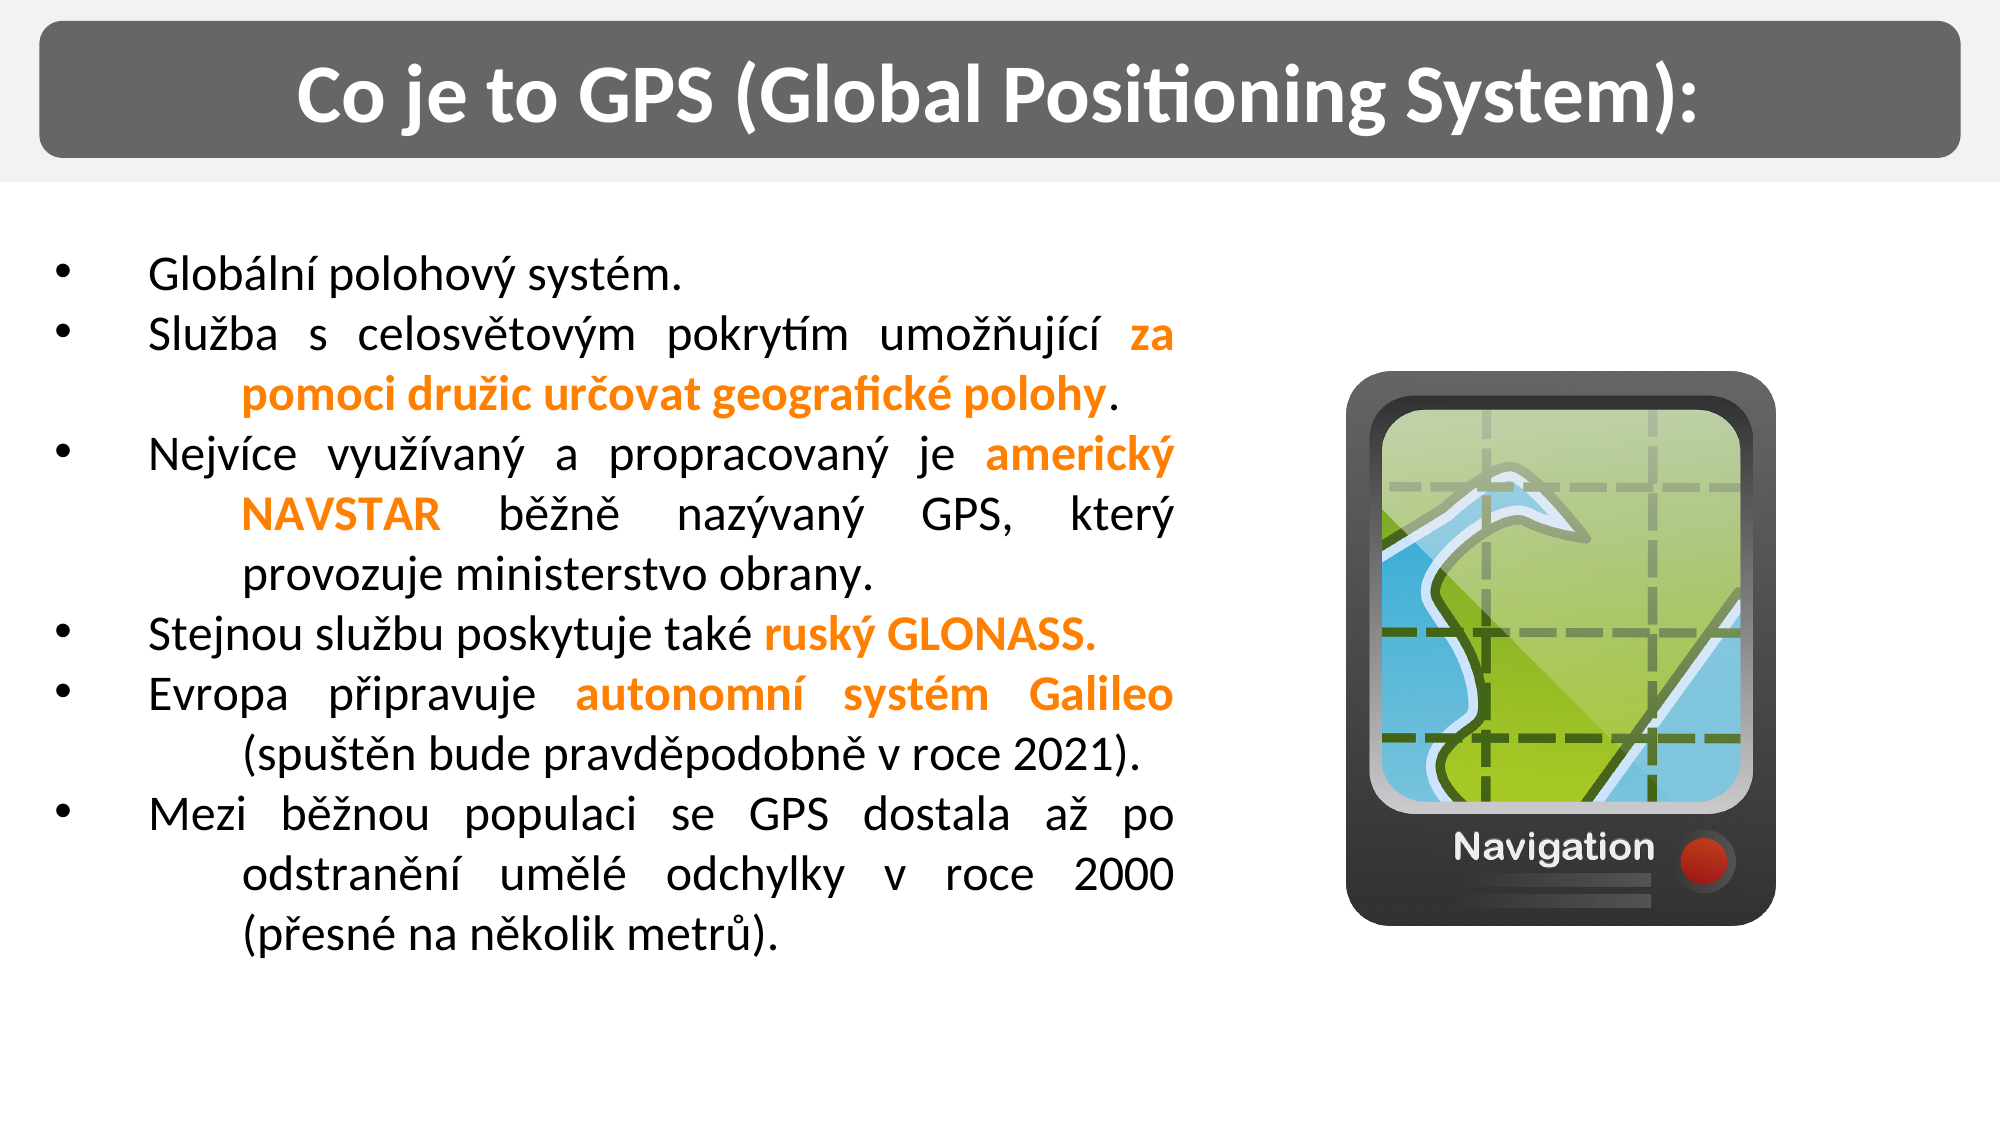

Co je to GPS (Global Positioning System):
Globální polohový systém.
Služba s celosvětovým pokrytím umožňující za pomoci družic určovat geografické polohy.
Nejvíce využívaný a propracovaný je americký NAVSTAR běžně nazývaný GPS, který provozuje ministerstvo obrany.
Stejnou službu poskytuje také ruský GLONASS.
Evropa připravuje autonomní systém Galileo (spuštěn bude pravděpodobně v roce 2021).
Mezi běžnou populaci se GPS dostala až po odstranění umělé odchylky v roce 2000 (přesné na několik metrů).